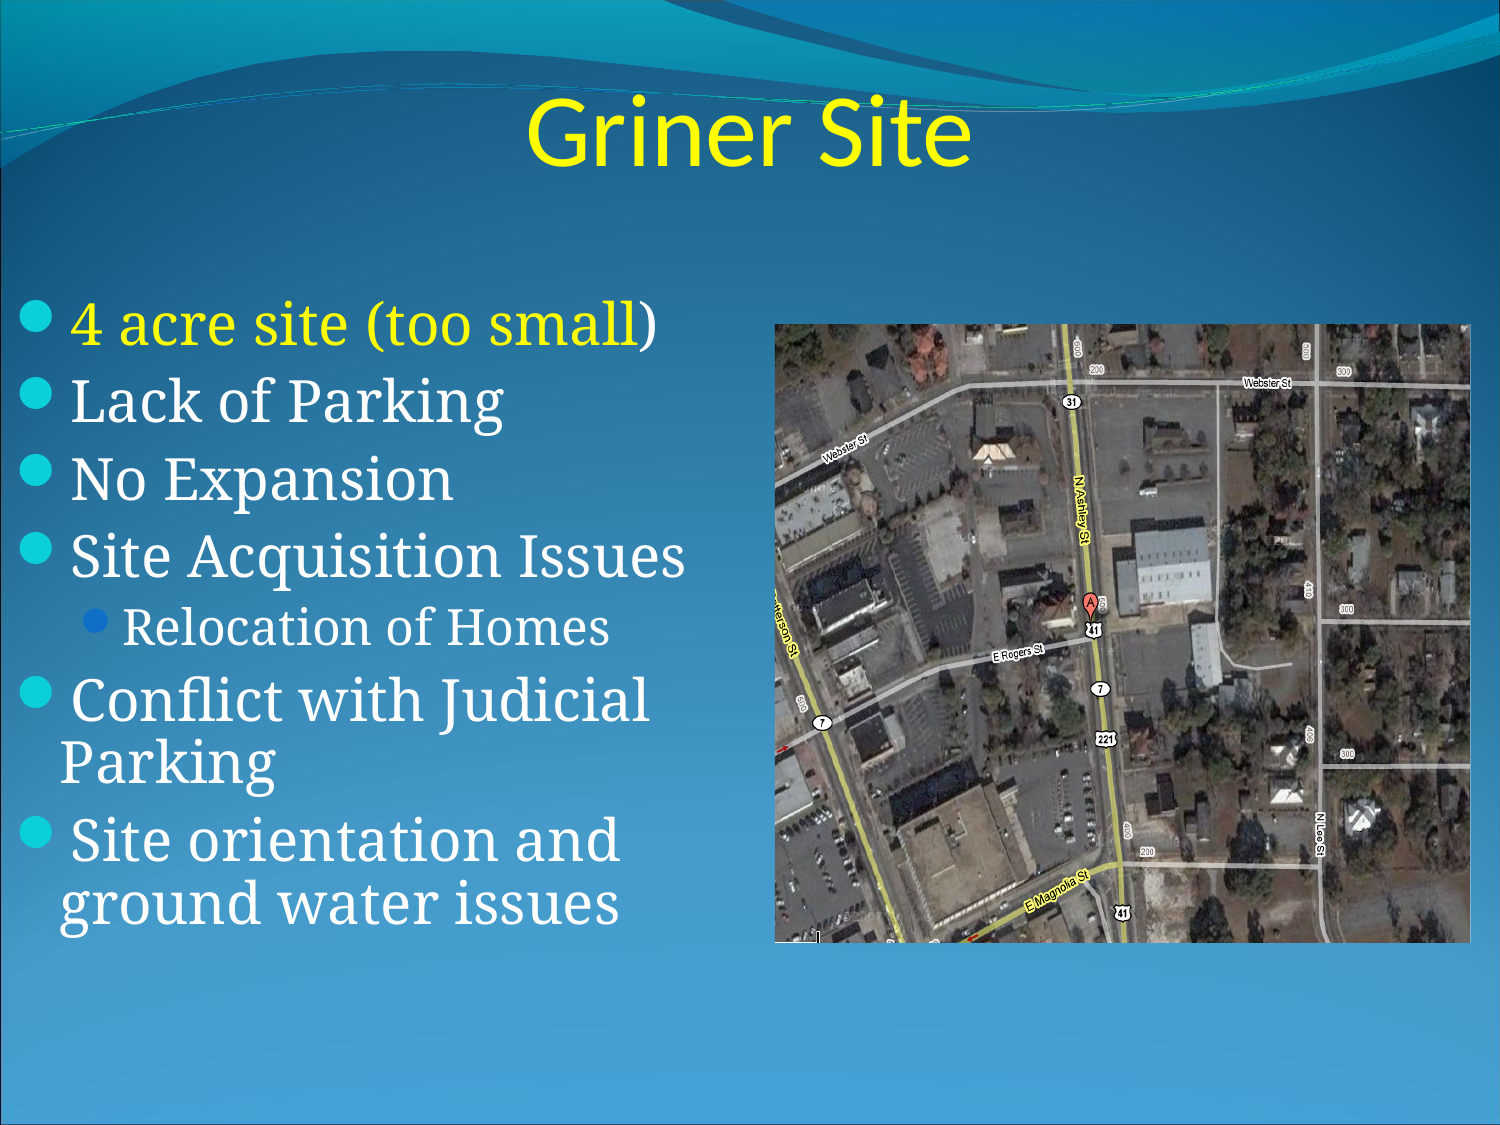

# Griner Site
4 acre site (too small)
Lack of Parking
No Expansion
Site Acquisition Issues
Relocation of Homes
Conflict with Judicial Parking
Site orientation and ground water issues